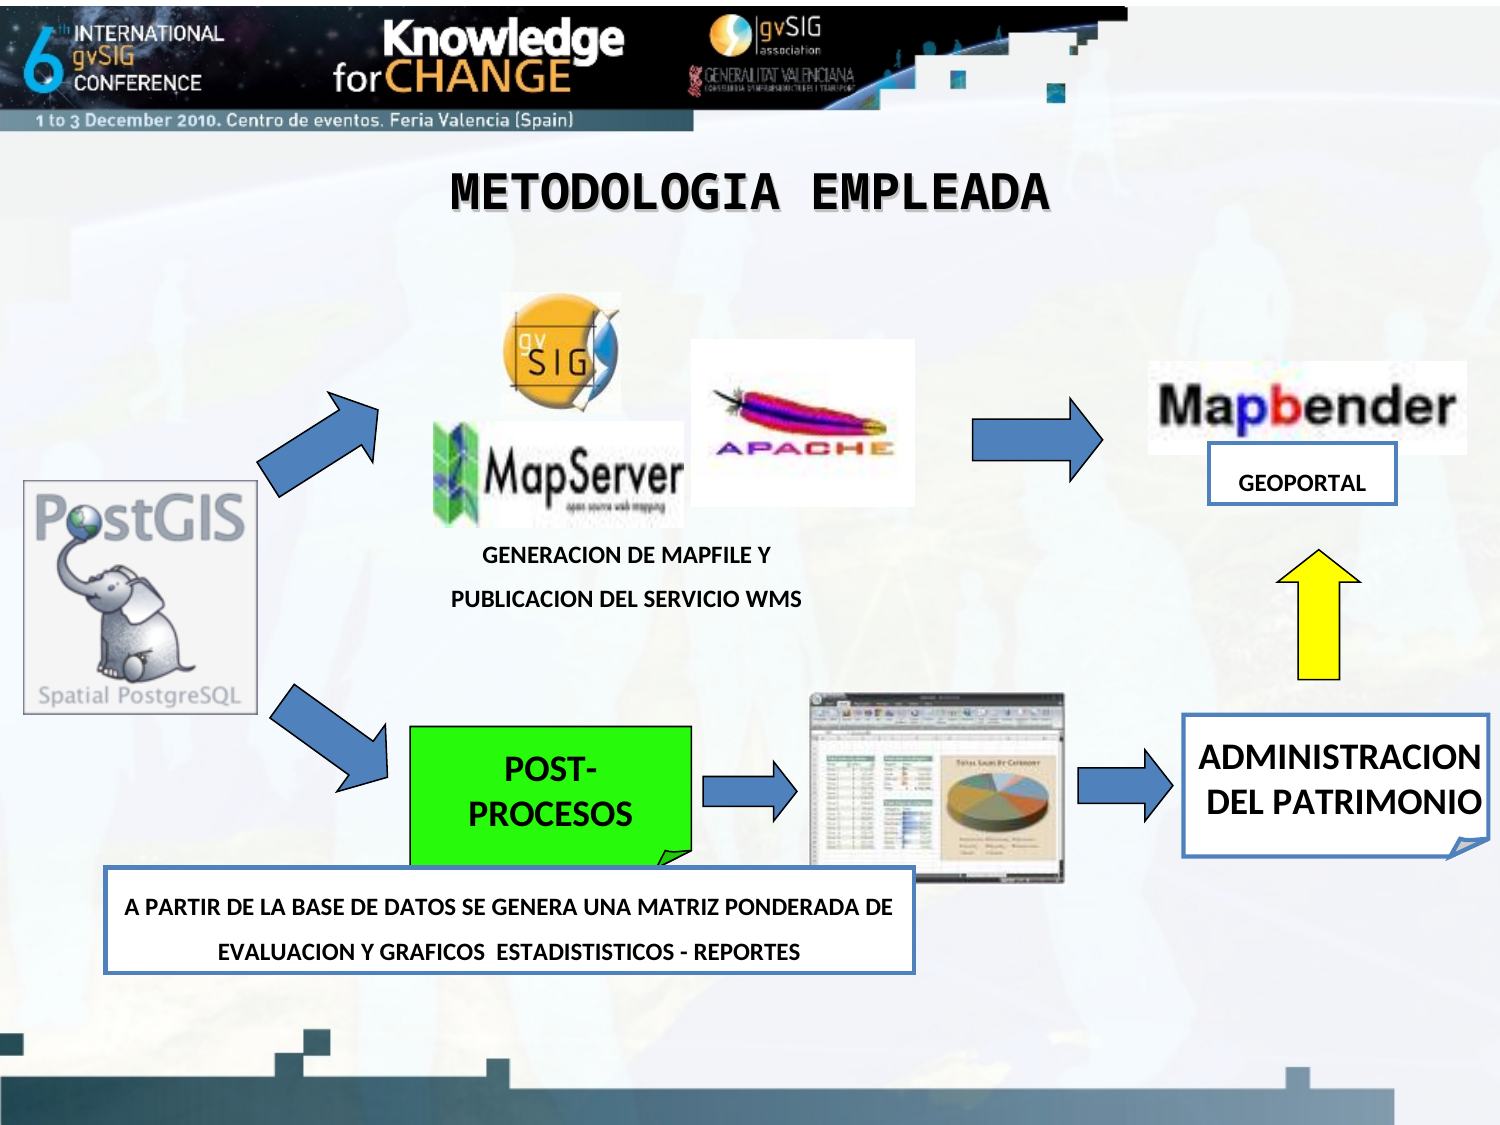

METODOLOGIA EMPLEADA
GEOPORTAL
GENERACION DE MAPFILE Y PUBLICACION DEL SERVICIO WMS
ADMINISTRACION
DEL PATRIMONIO
POST-
PROCESOS
A PARTIR DE LA BASE DE DATOS SE GENERA UNA MATRIZ PONDERADA DE EVALUACION Y GRAFICOS ESTADISTISTICOS - REPORTES